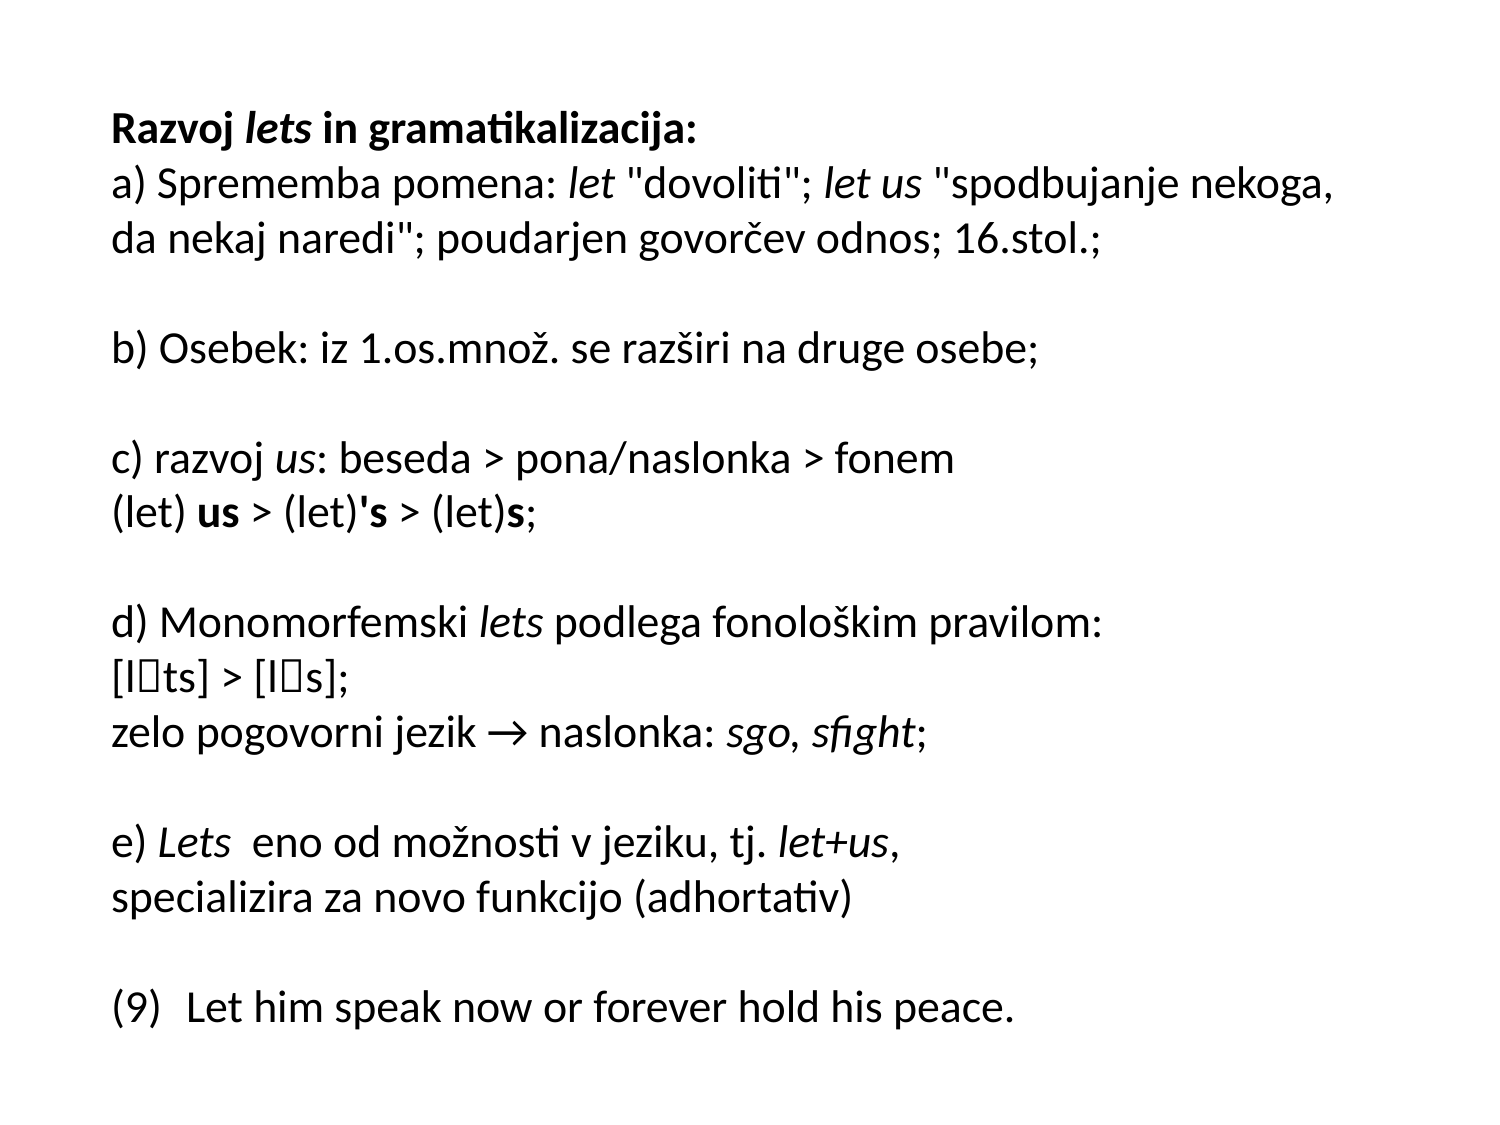

Razvoj lets in gramatikalizacija:
a) Sprememba pomena: let "dovoliti"; let us "spodbujanje nekoga,
da nekaj naredi"; poudarjen govorčev odnos; 16.stol.;
b) Osebek: iz 1.os.množ. se razširi na druge osebe;
c) razvoj us: beseda > pona/naslonka > fonem
(let) us > (let)'s > (let)s;
d) Monomorfemski lets podlega fonološkim pravilom:
[lts] > [ls];
zelo pogovorni jezik → naslonka: sgo, sfight;
e) Lets eno od možnosti v jeziku, tj. let+us,
specializira za novo funkcijo (adhortativ)
(9)	Let him speak now or forever hold his peace.